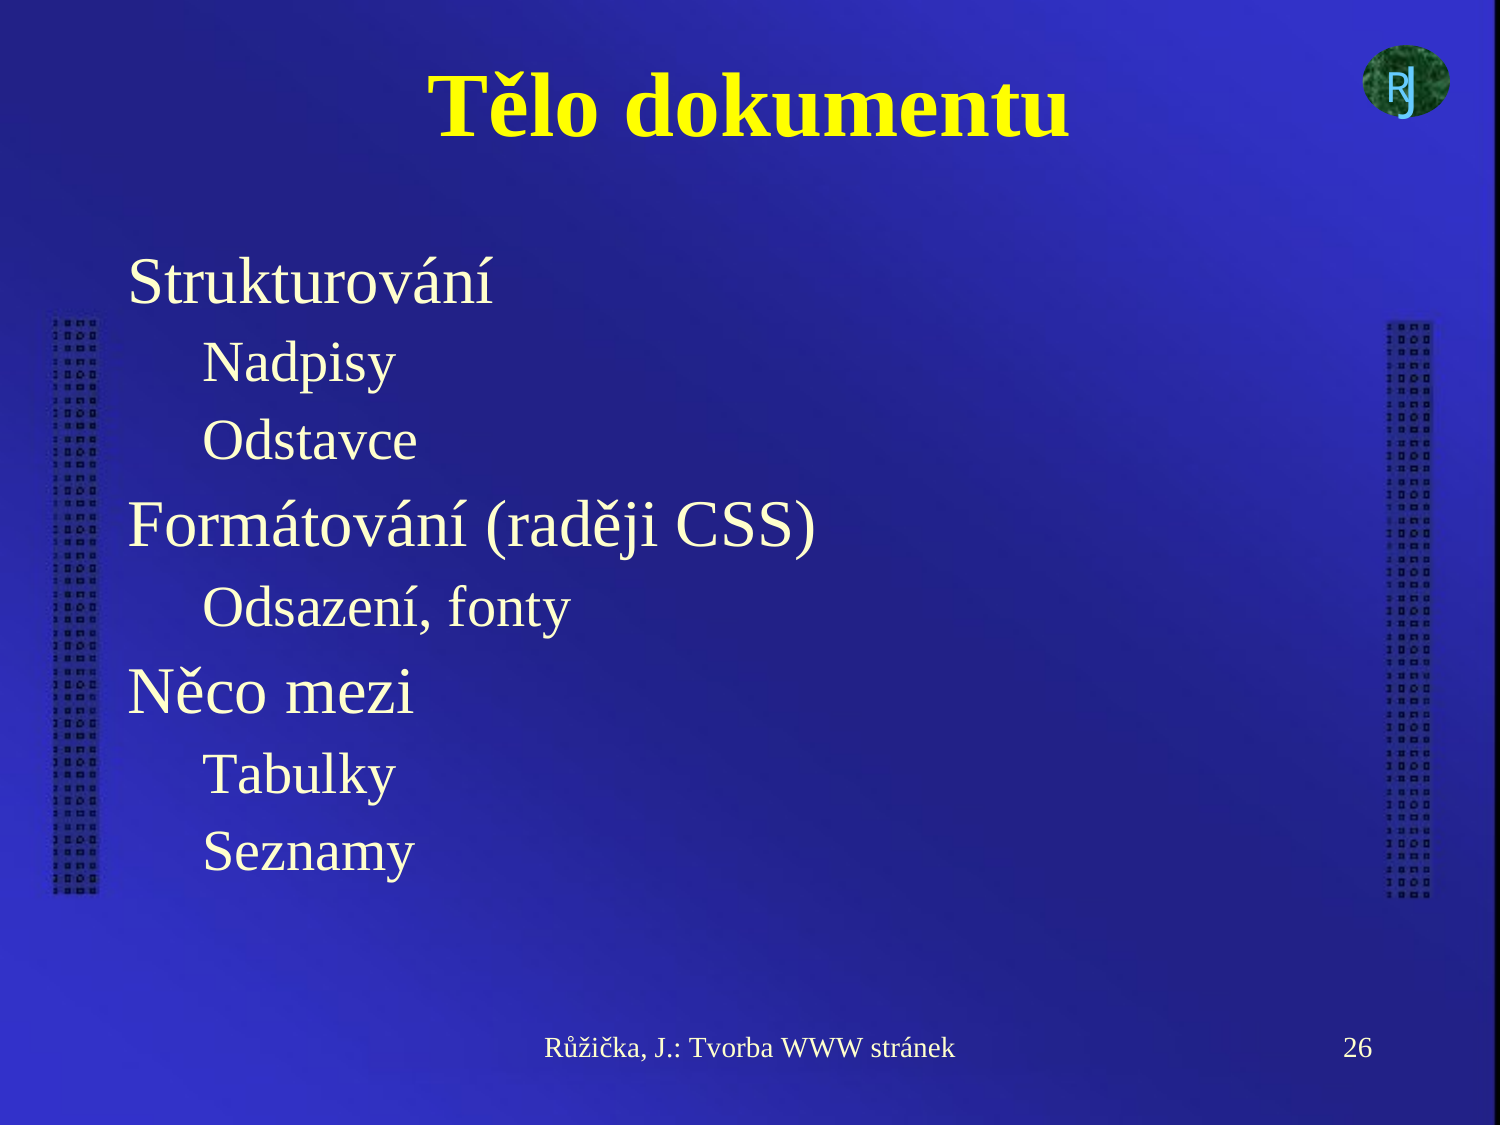

# Tělo dokumentu
J
R
Strukturování
Nadpisy
Odstavce
Formátování (raději CSS)
Odsazení, fonty
Něco mezi
Tabulky
Seznamy
Růžička, J.: Tvorba WWW stránek